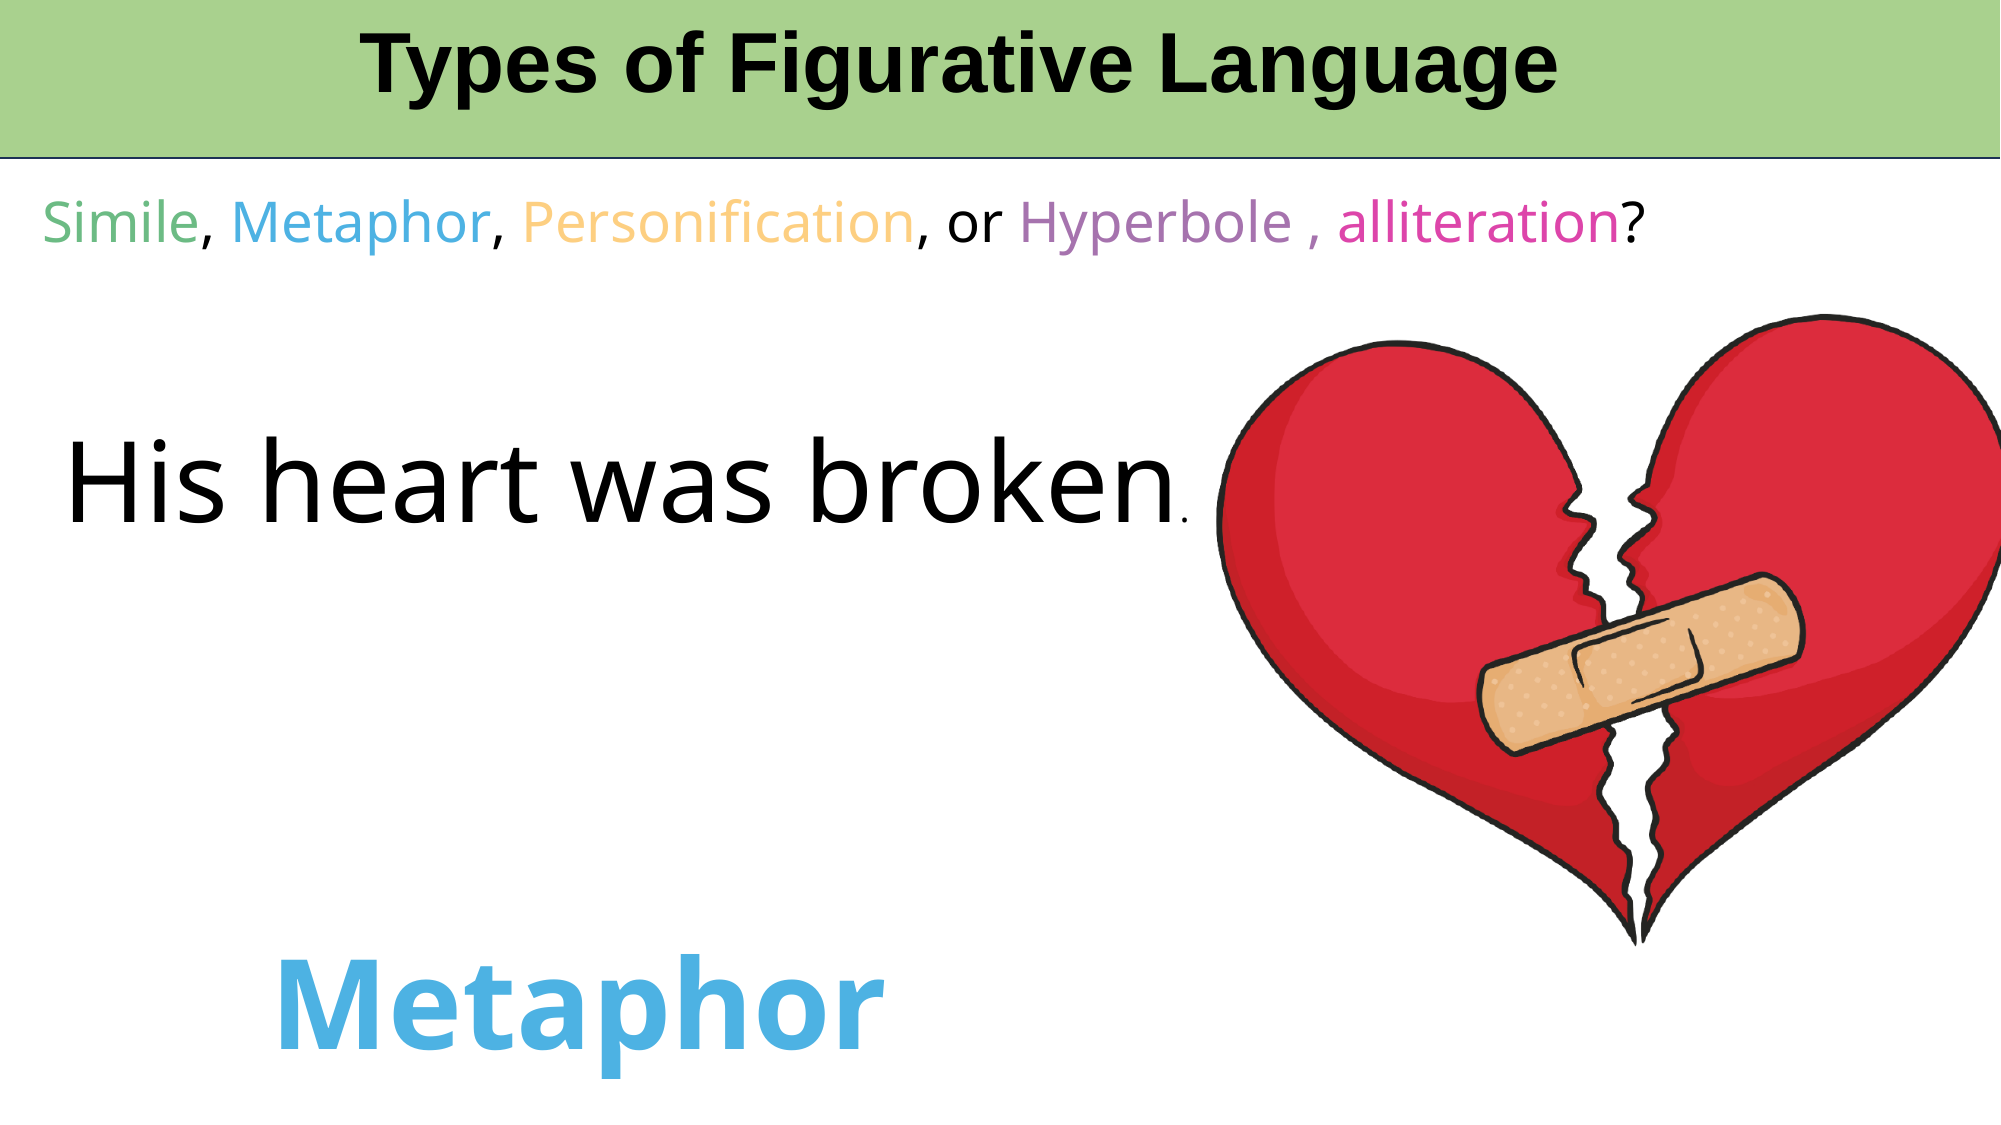

Types of Figurative Language
#
Simile, Metaphor, Personification, or Hyperbole , alliteration?
His heart was broken.
Metaphor